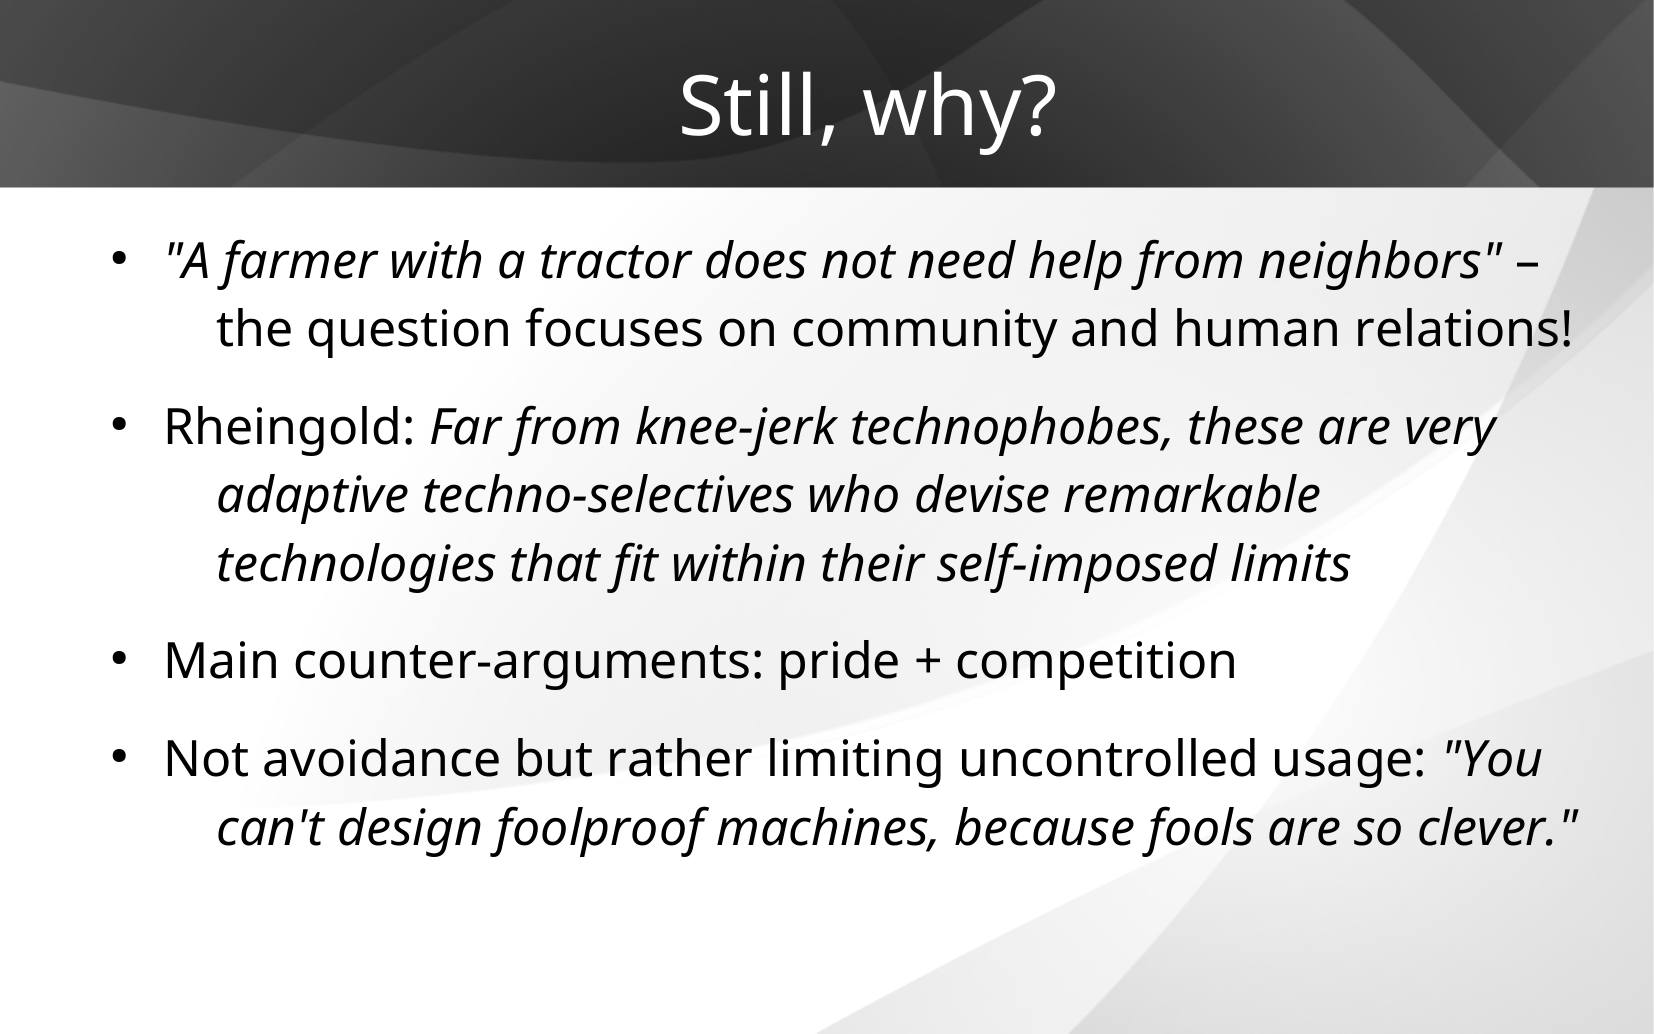

# Still, why?
"A farmer with a tractor does not need help from neighbors" – the question focuses on community and human relations!
Rheingold: Far from knee-jerk technophobes, these are very adaptive techno-selectives who devise remarkable technologies that fit within their self-imposed limits
Main counter-arguments: pride + competition
Not avoidance but rather limiting uncontrolled usage: "You can't design foolproof machines, because fools are so clever."